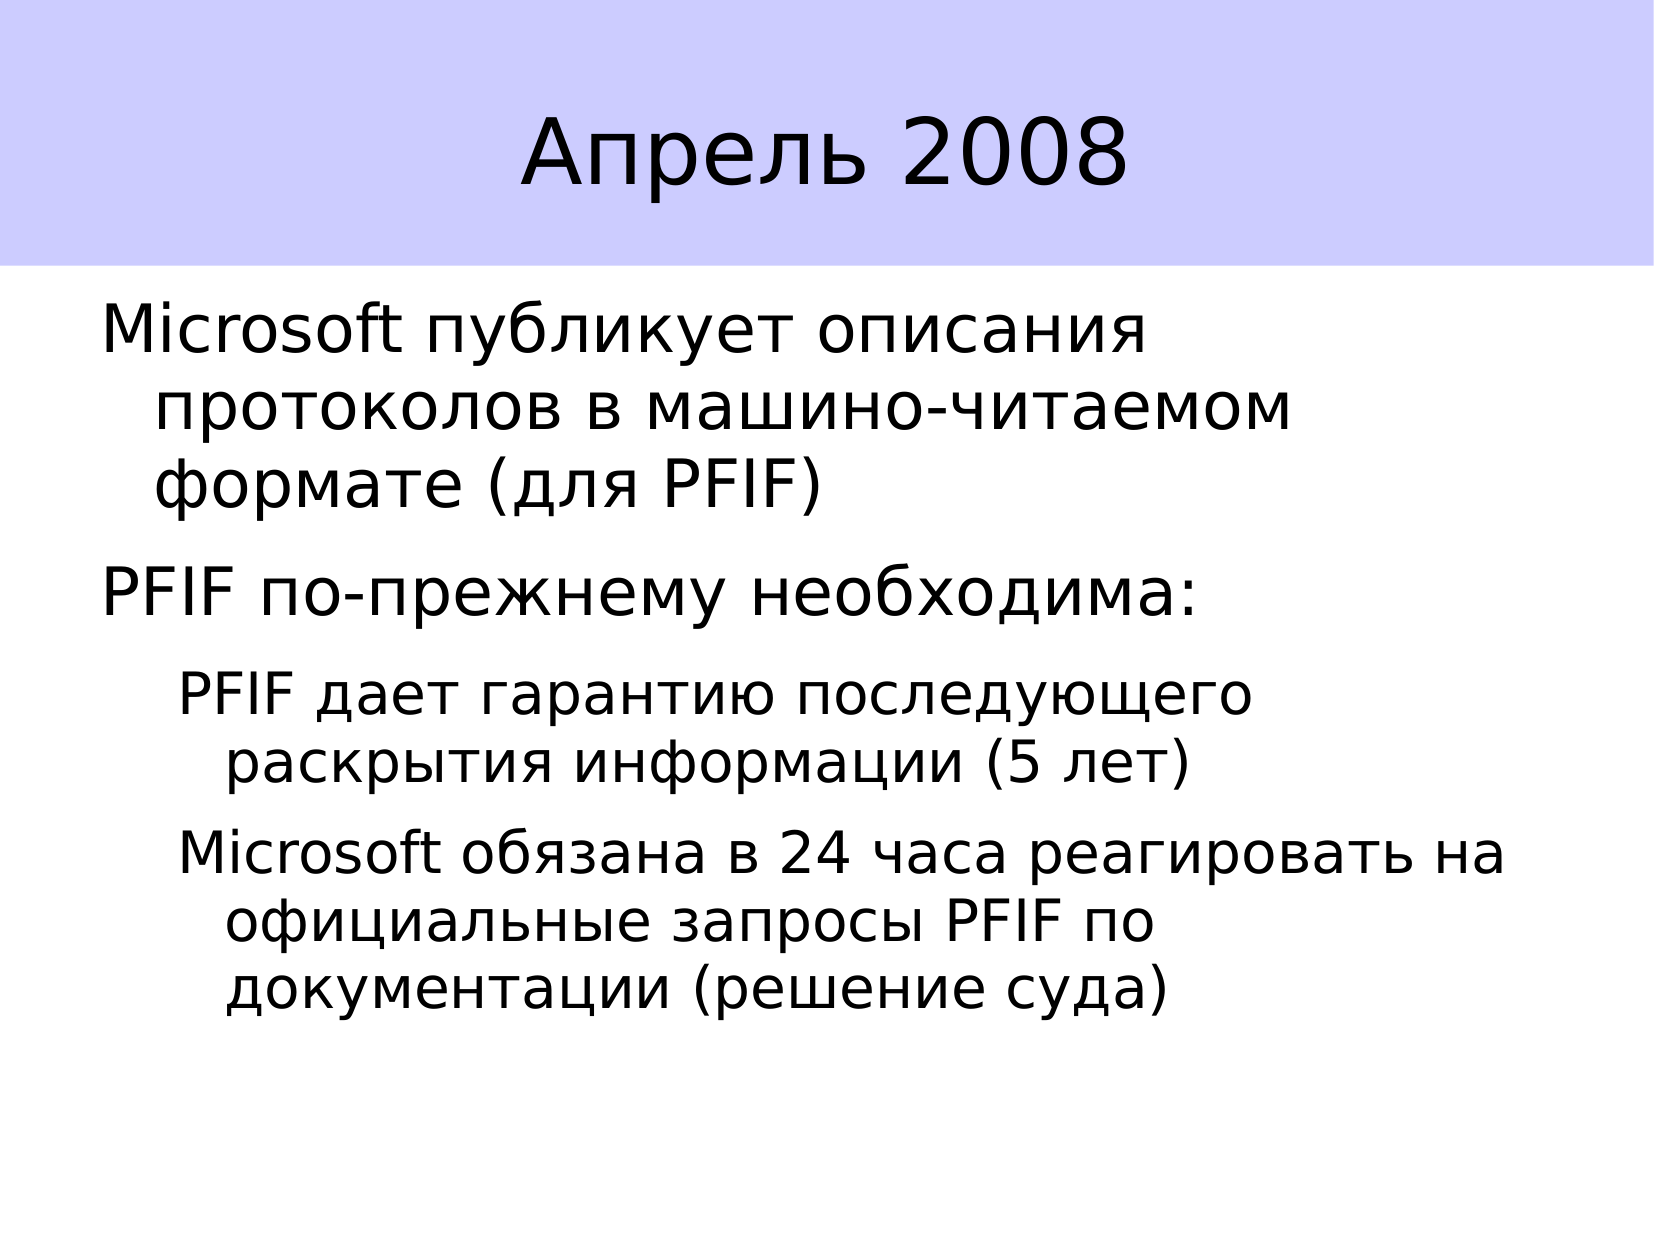

# Апрель 2008
Microsoft публикует описания протоколов в машино-читаемом формате (для PFIF)
PFIF по-прежнему необходима:
PFIF дает гарантию последующего раскрытия информации (5 лет)
Microsoft обязана в 24 часа реагировать на официальные запросы PFIF по документации (решение суда)